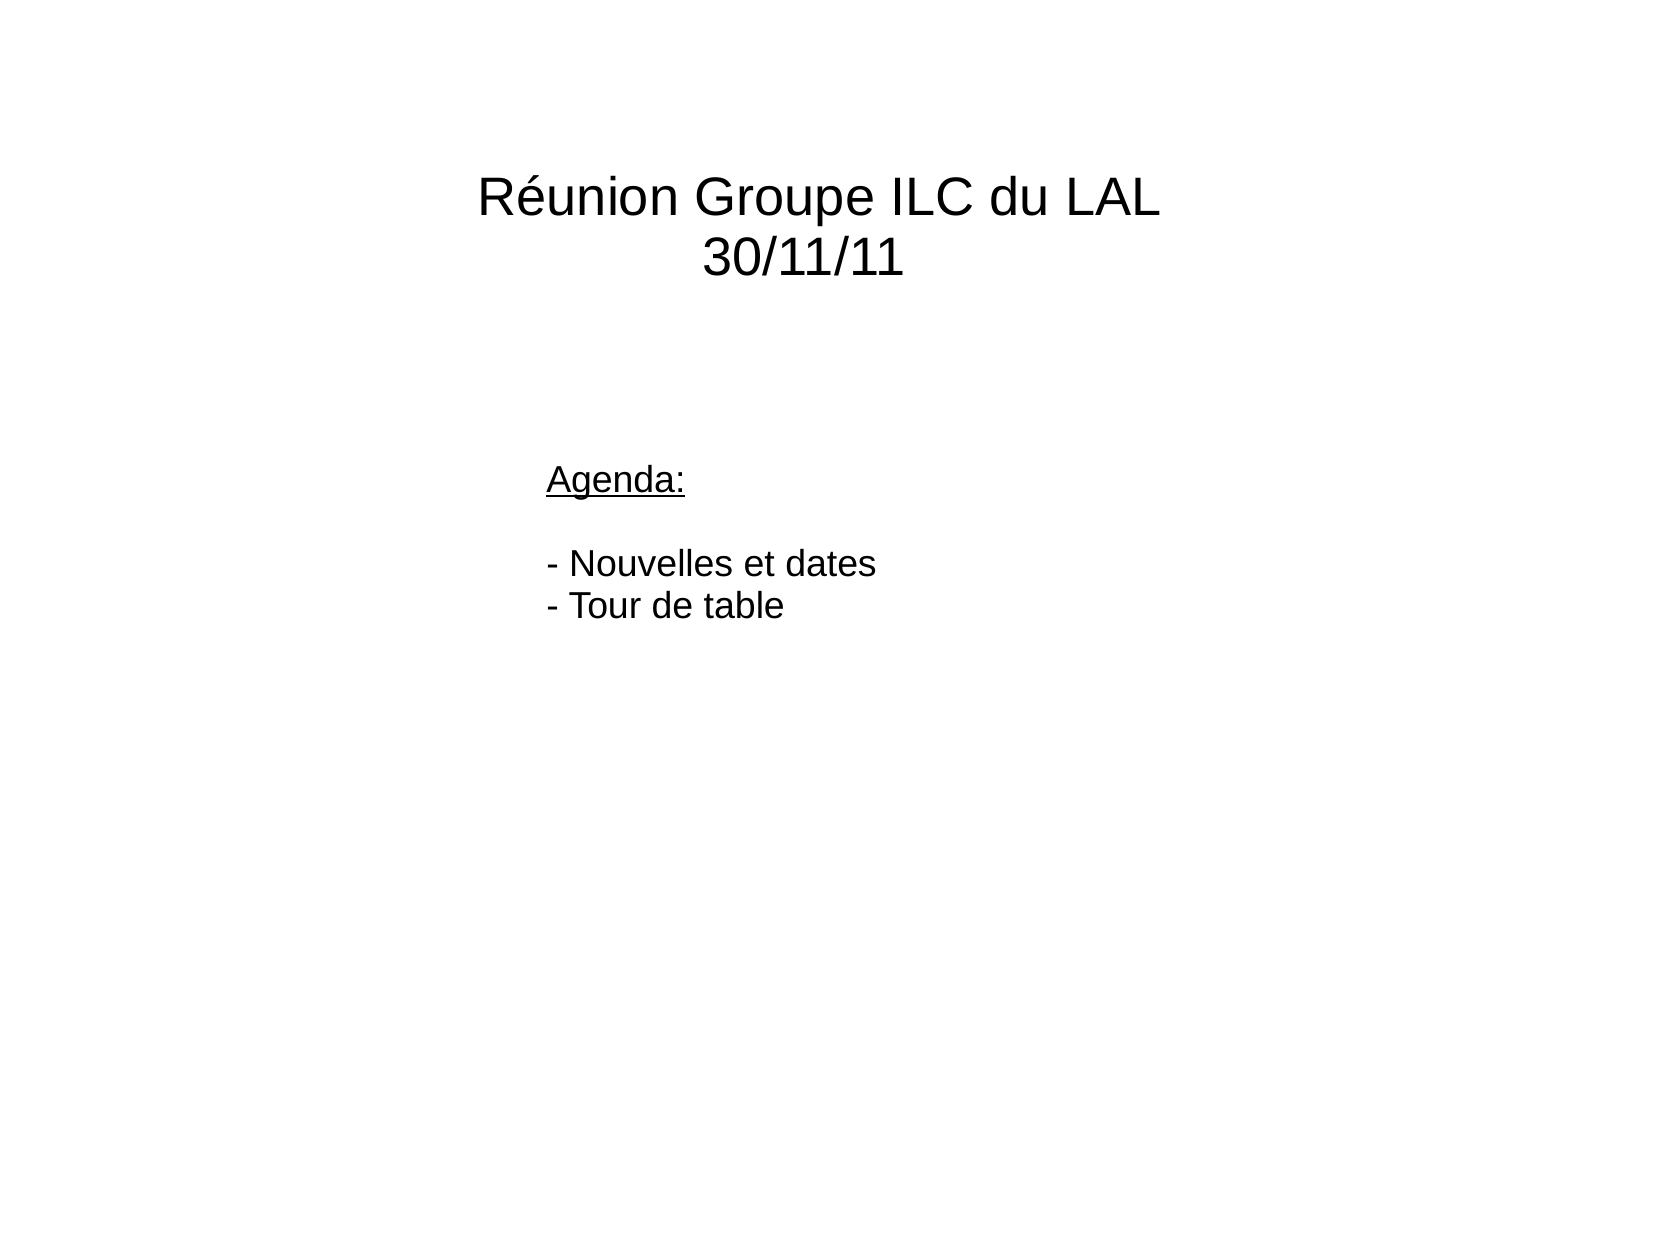

Réunion Groupe ILC du LAL
 30/11/11
Agenda:
- Nouvelles et dates
- Tour de table